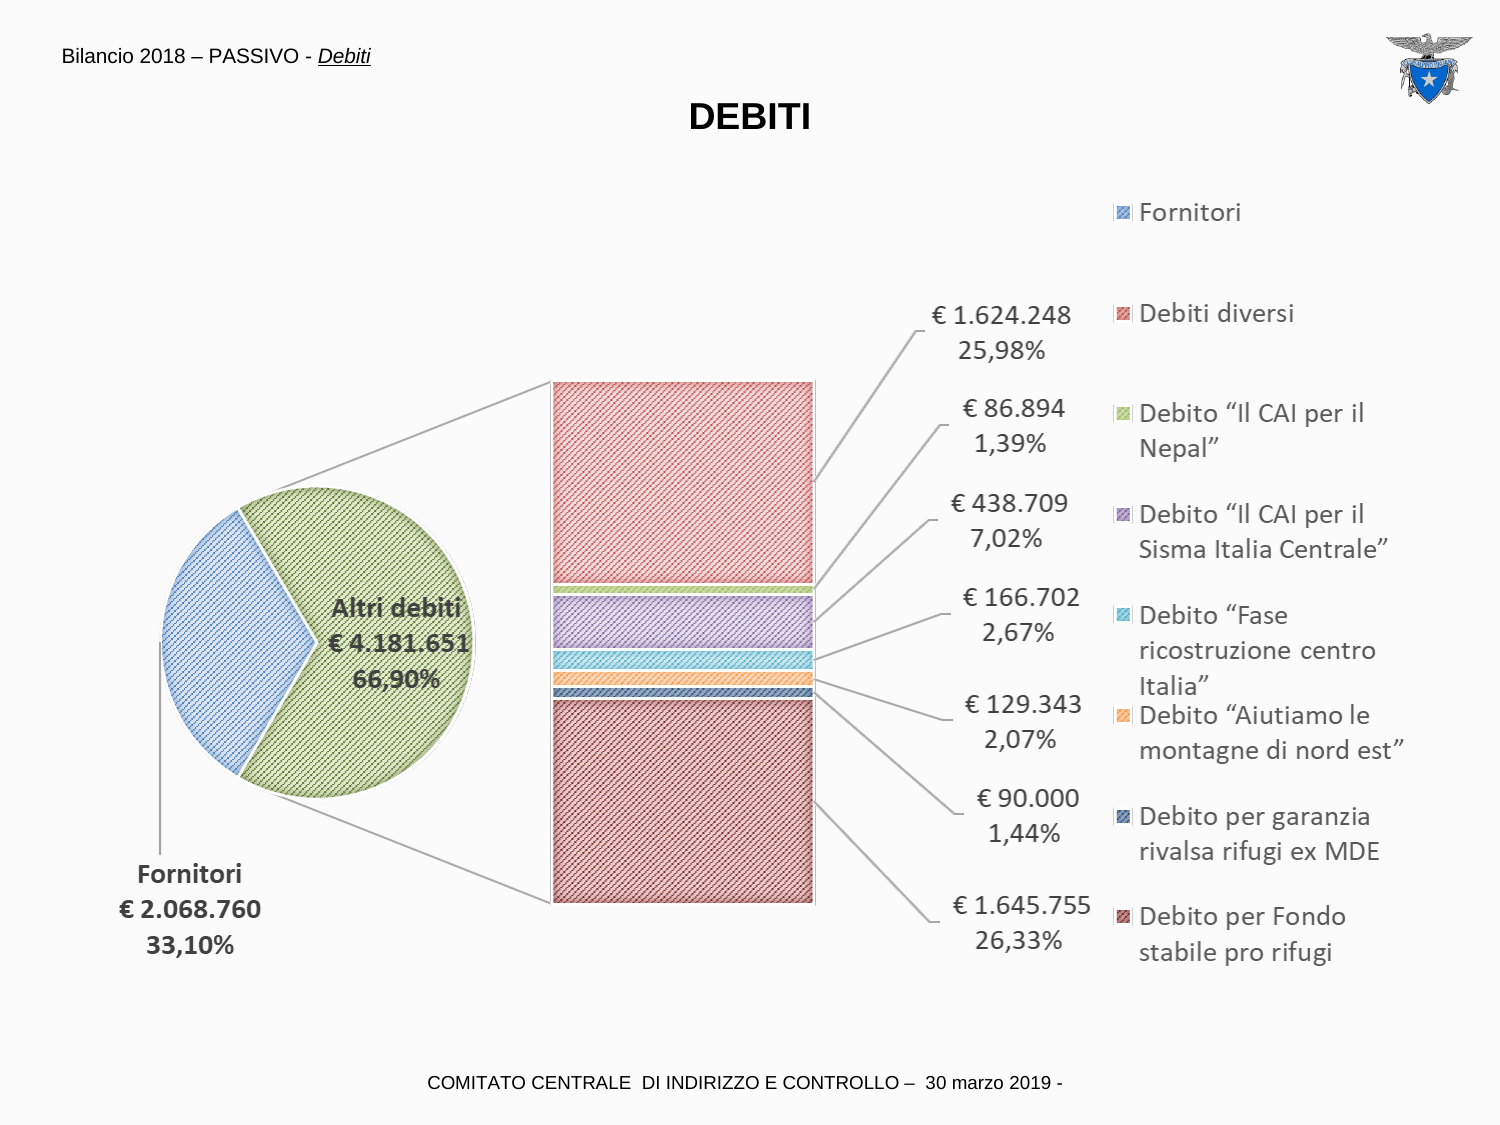

Bilancio 2018 – PASSIVO - Debiti
DEBITI
COMITATO CENTRALE DI INDIRIZZO E CONTROLLO – 30 marzo 2019 -